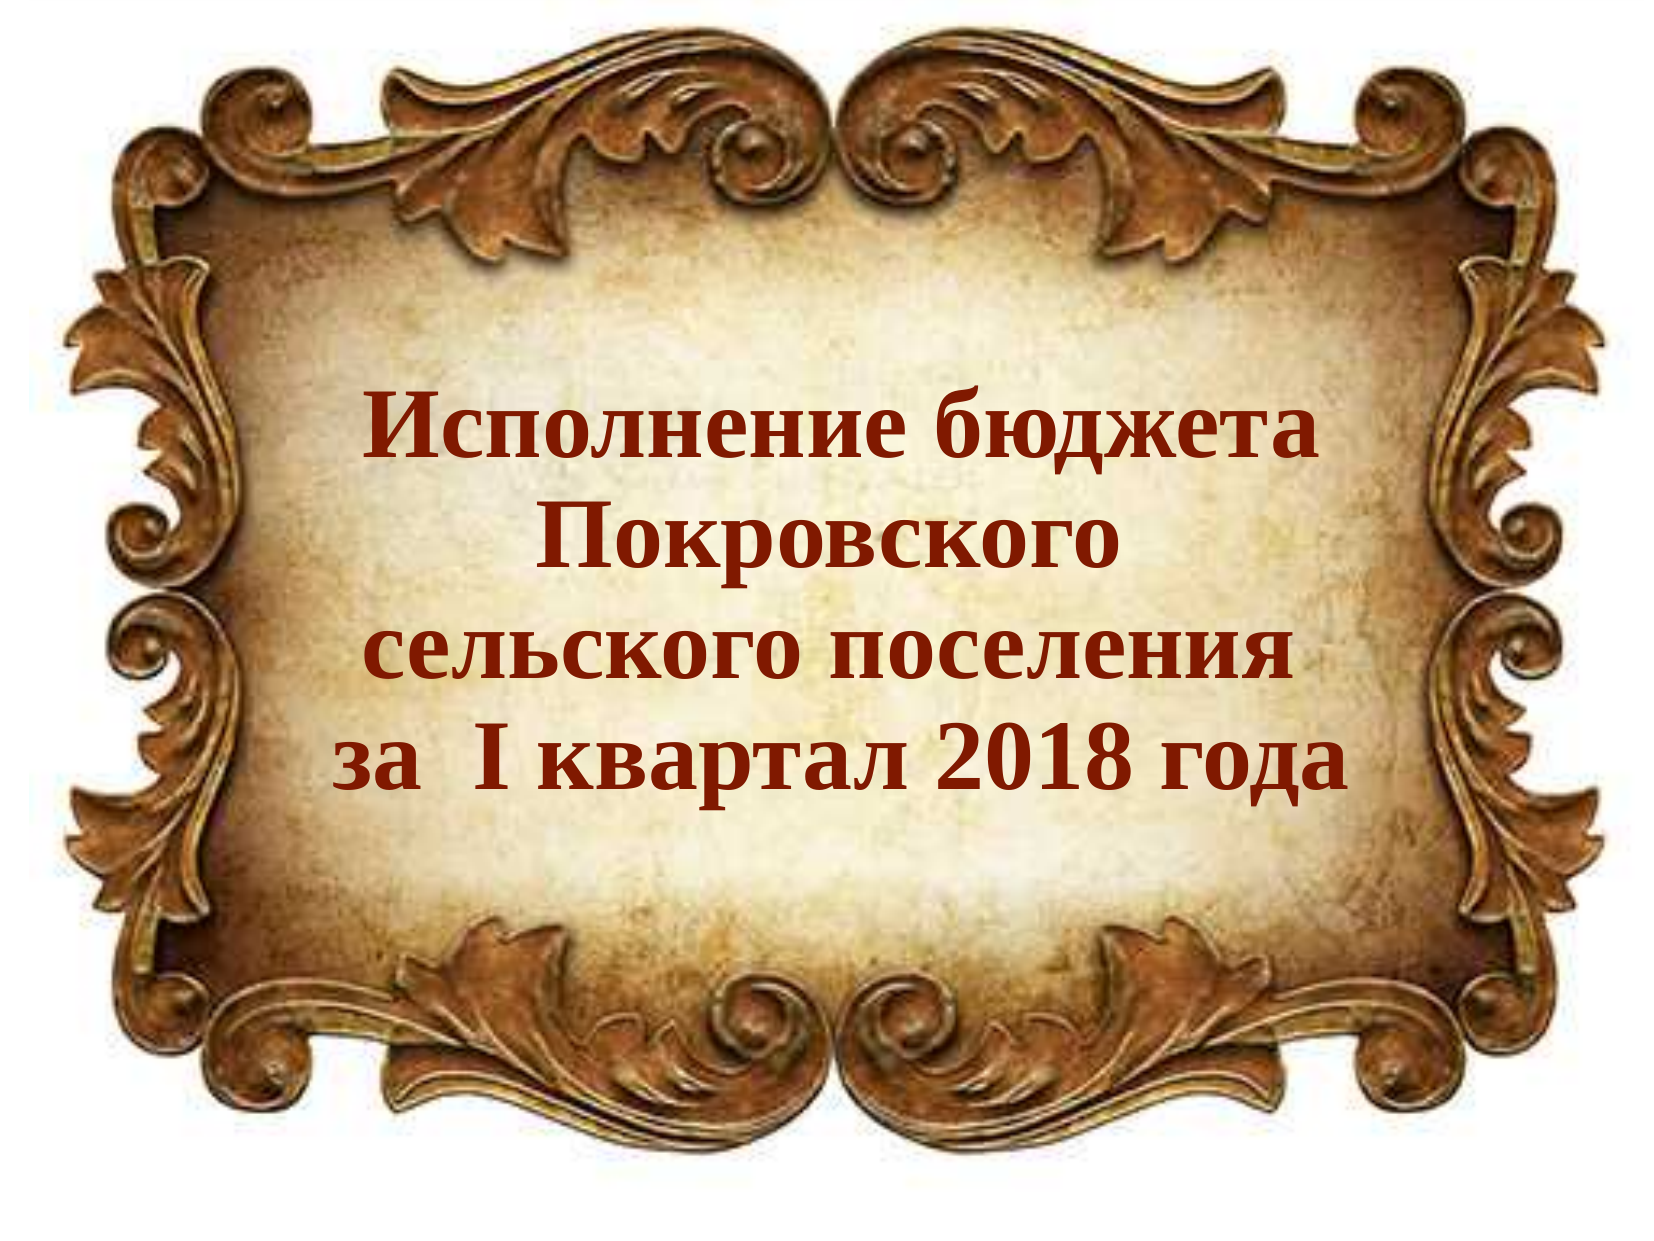

Исполнение бюджета Покровского
сельского поселения за I квартал 2018 года